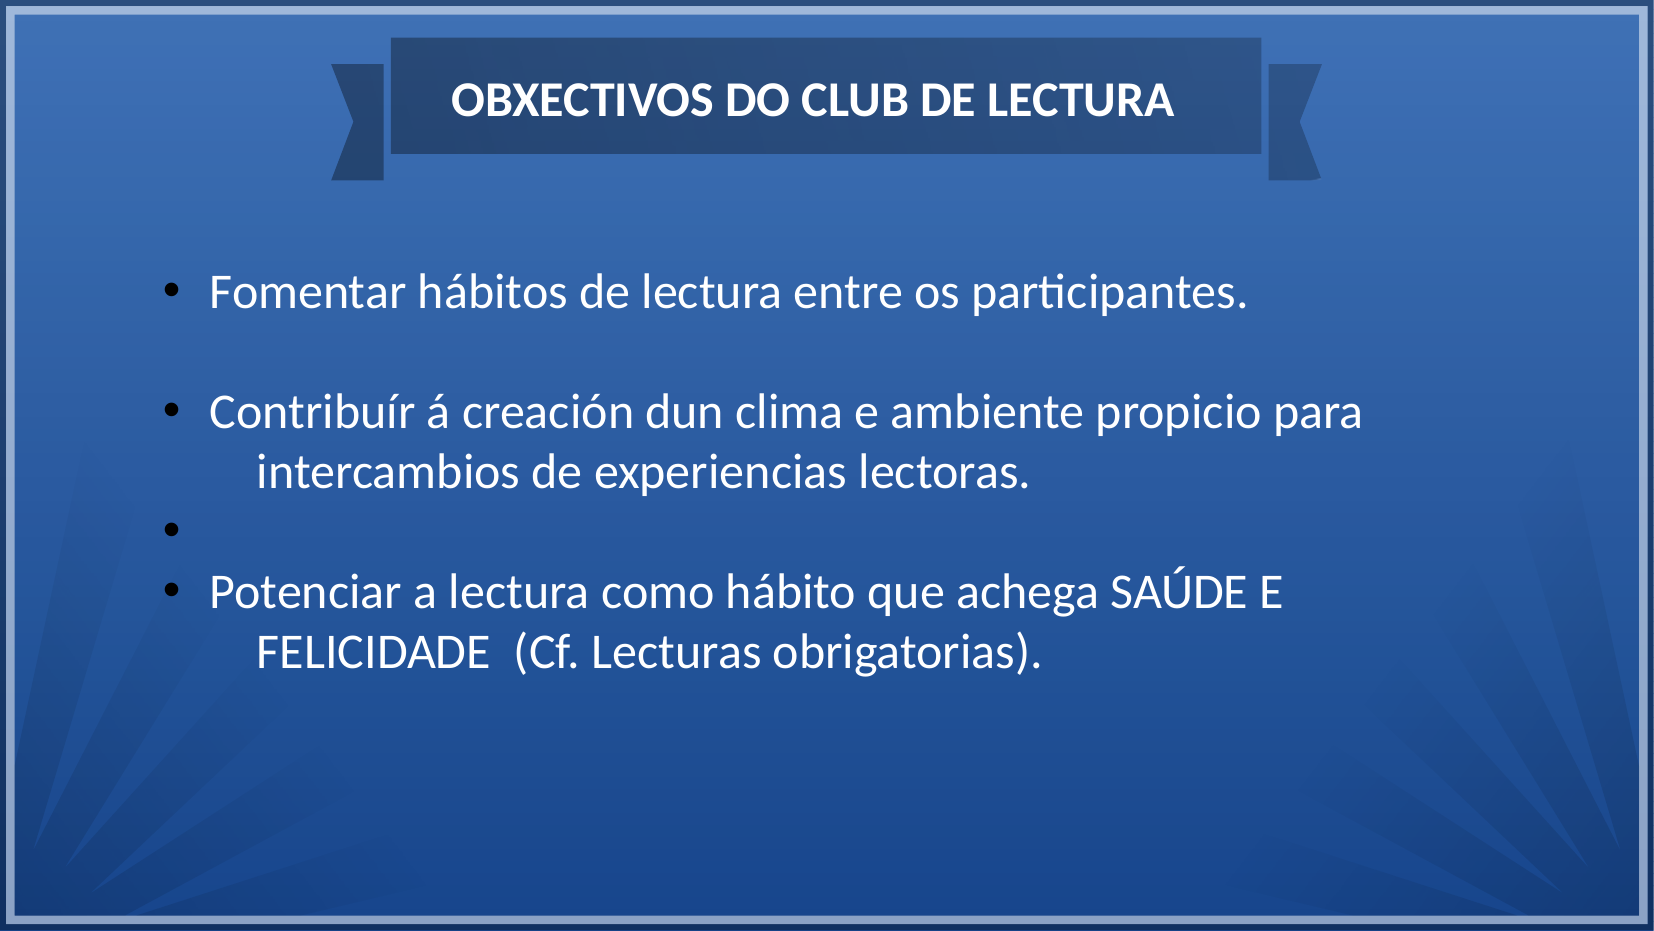

OBXECTIVOS DO CLUB DE LECTURA
Fomentar hábitos de lectura entre os participantes.
Contribuír á creación dun clima e ambiente propicio para intercambios de experiencias lectoras.
Potenciar a lectura como hábito que achega SAÚDE E FELICIDADE (Cf. Lecturas obrigatorias).